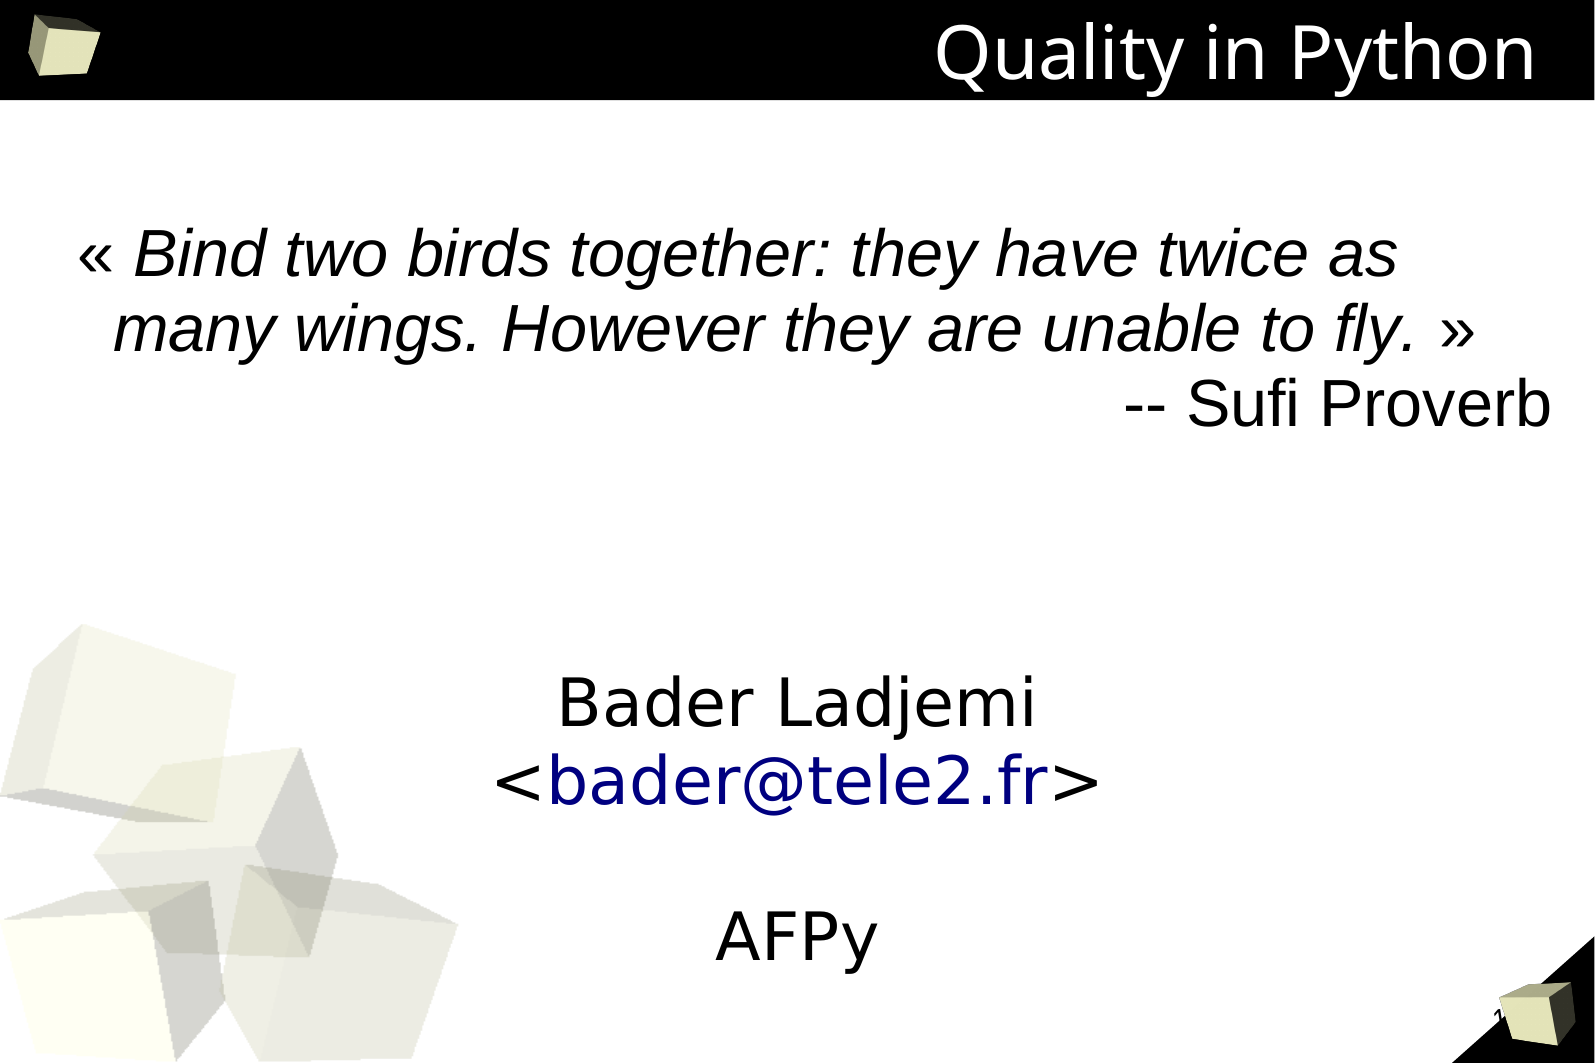

# Quality in Python
« Bind two birds together: they have twice as many wings. However they are unable to fly. »
-- Sufi Proverb
Bader Ladjemi
<bader@tele2.fr>
AFPy